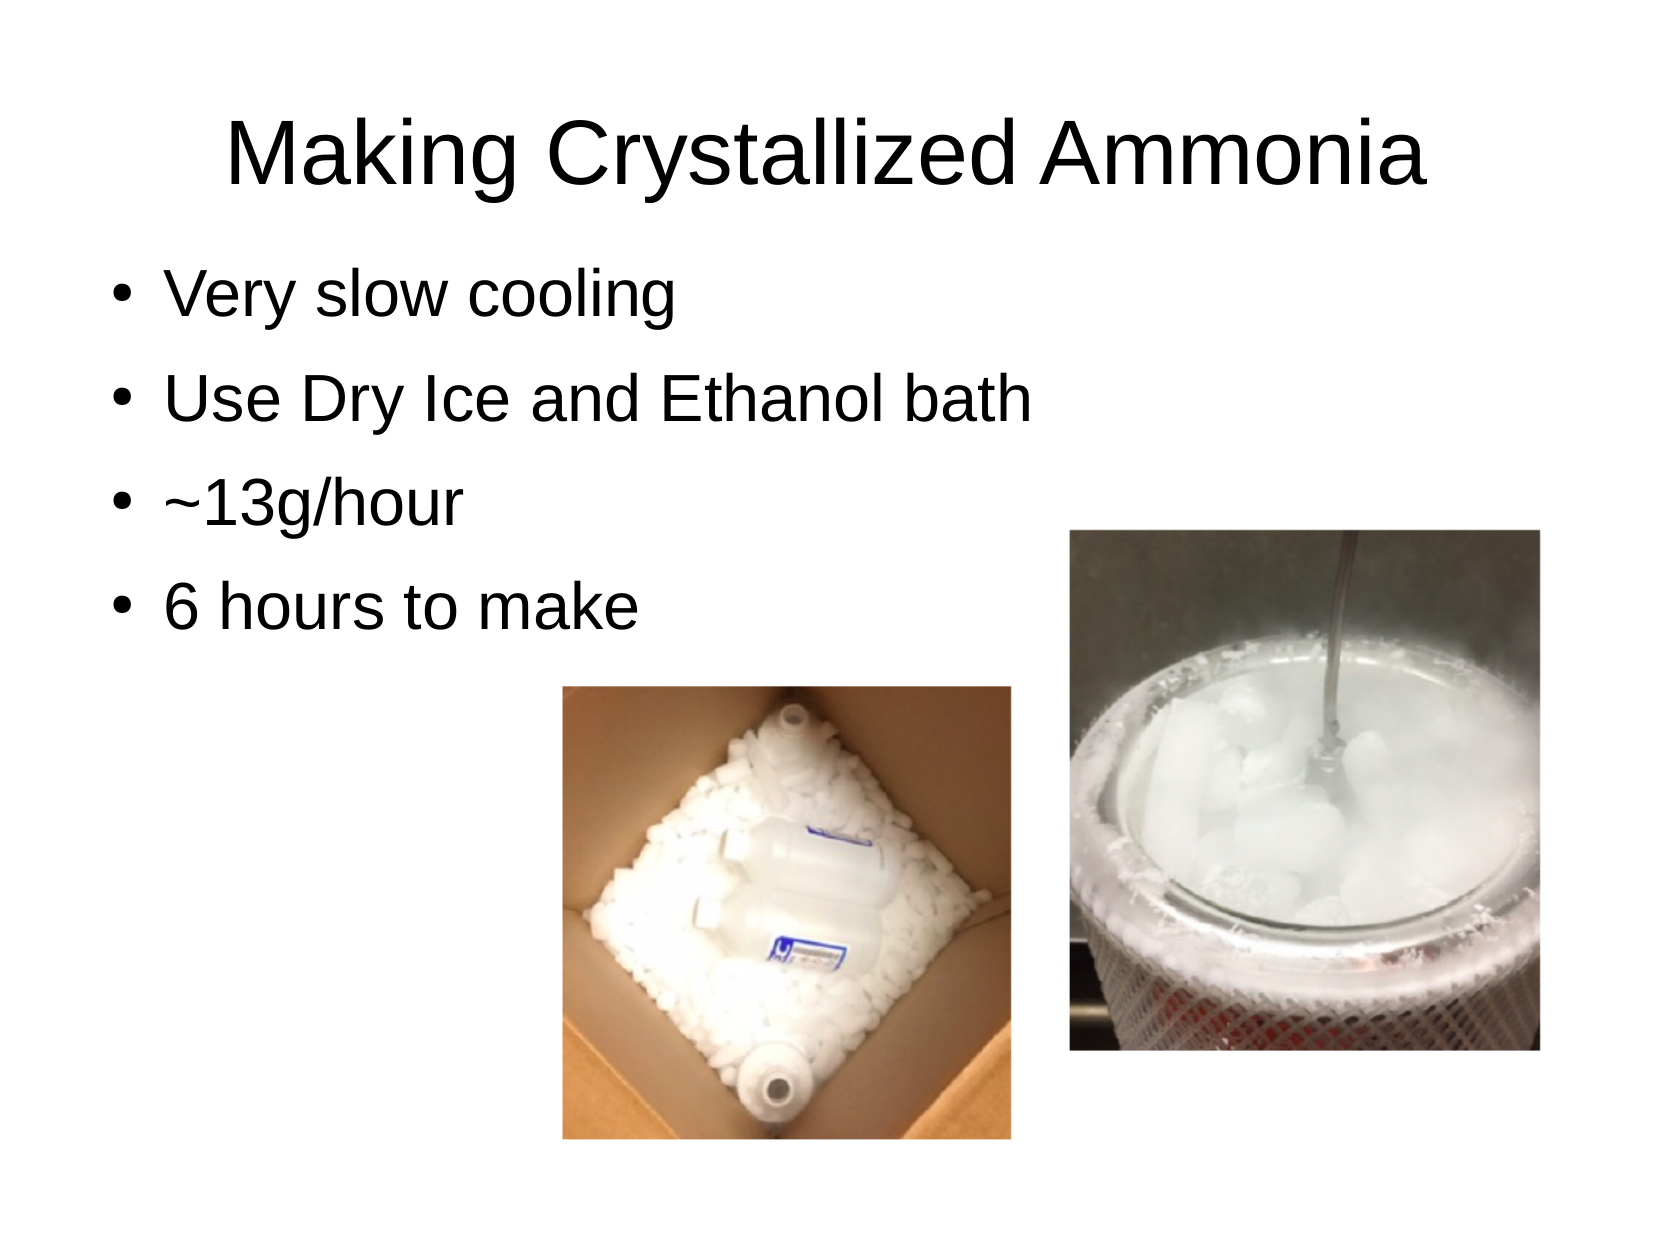

# Making Crystallized Ammonia
Very slow cooling
Use Dry Ice and Ethanol bath
~13g/hour
6 hours to make